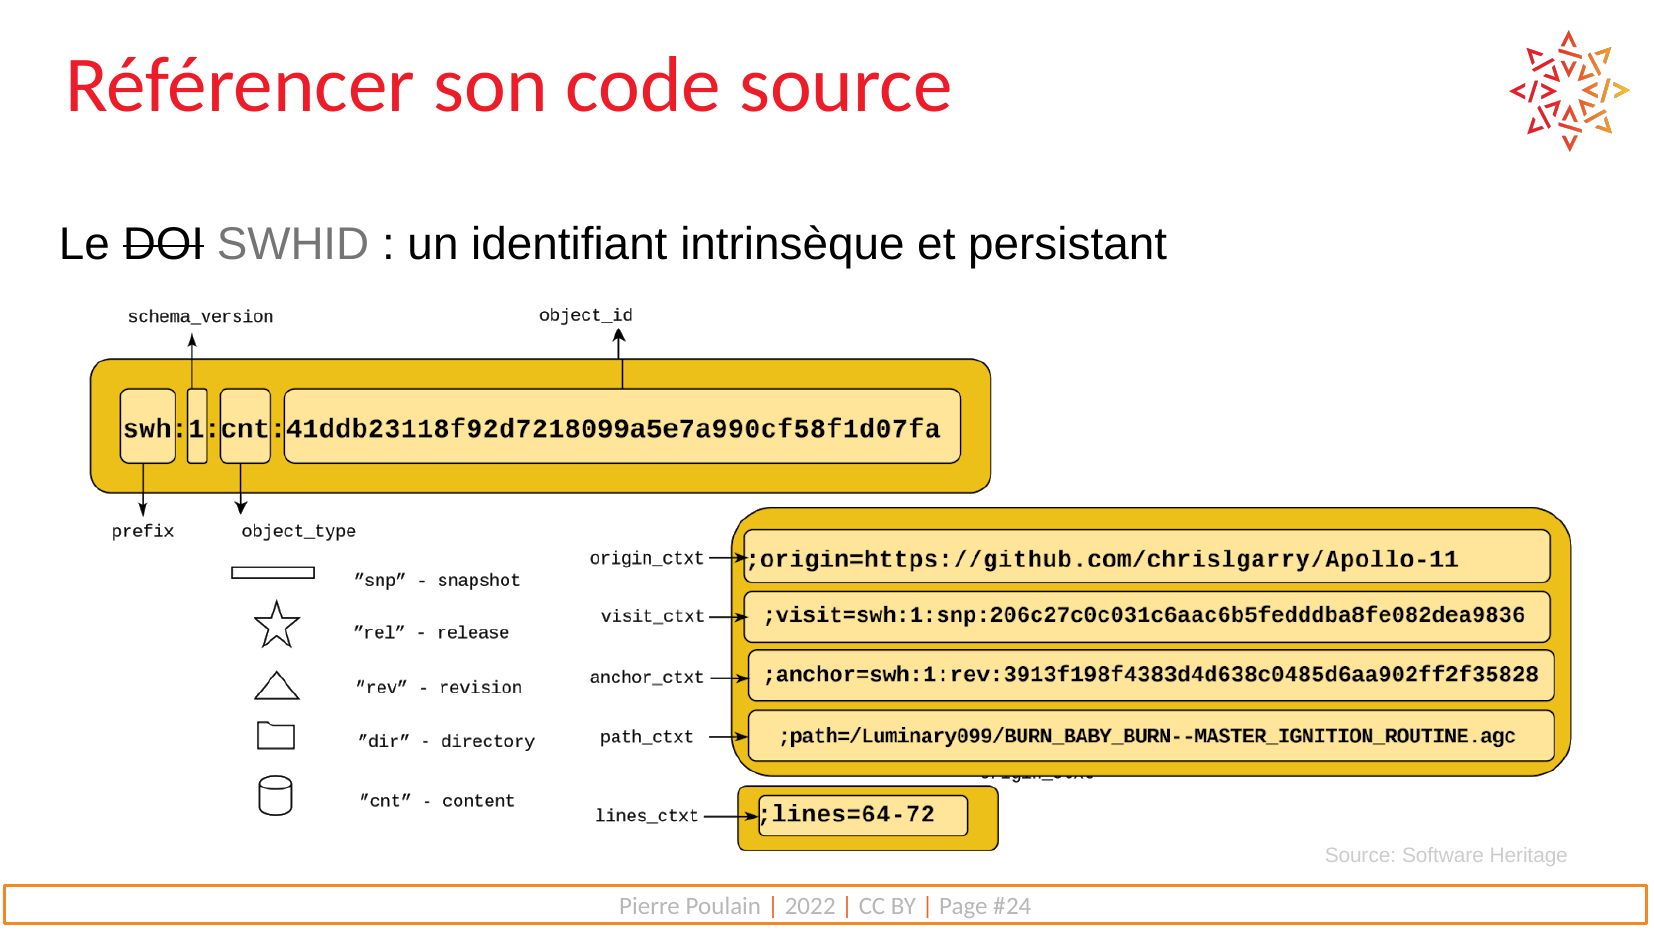

# Référencer son code source
Le DOI SWHID : un identifiant intrinsèque et persistant
Source: Software Heritage